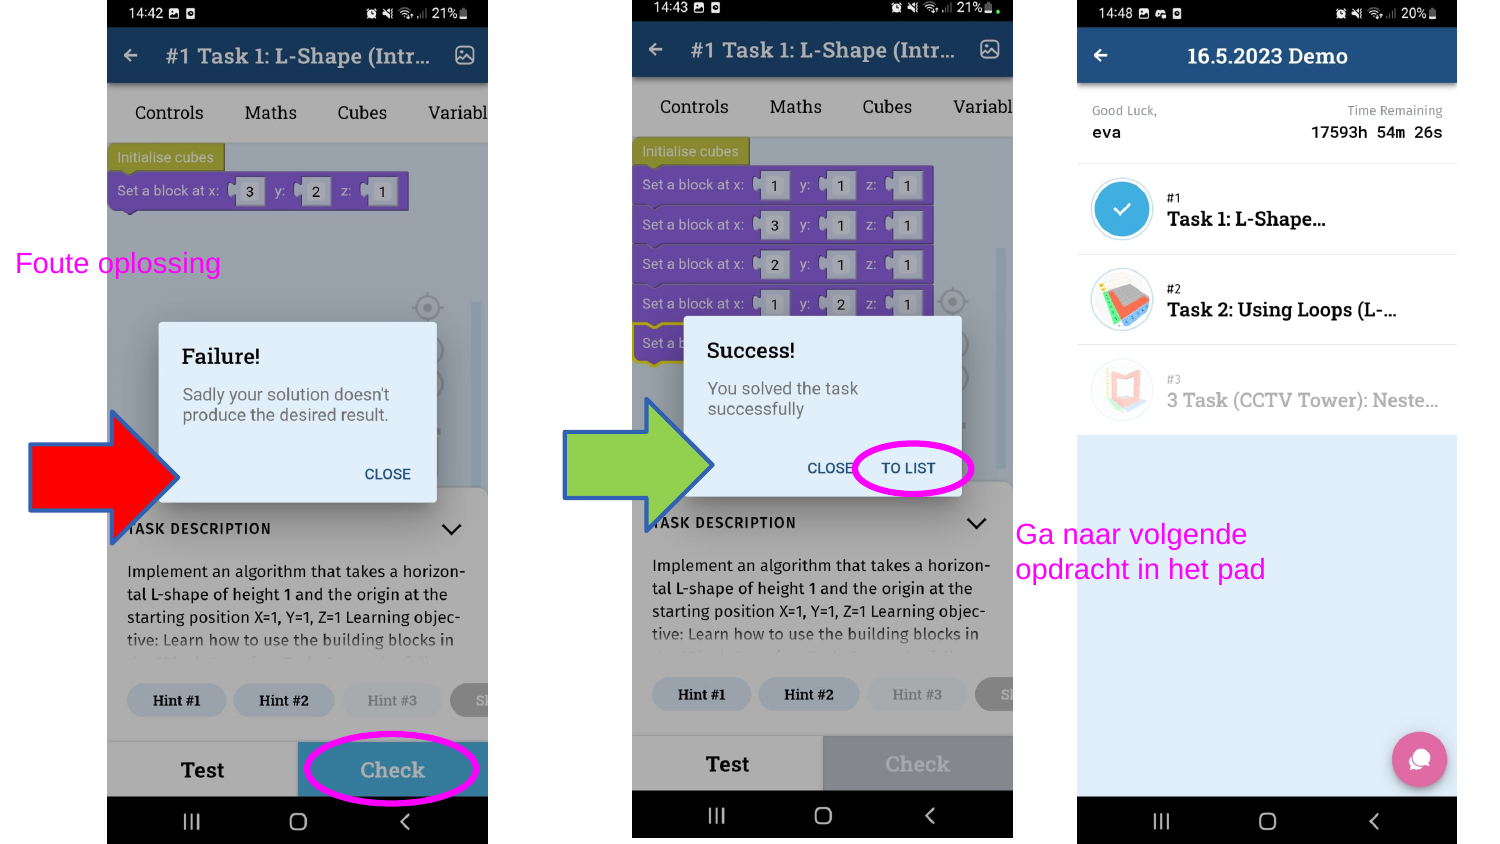

Foute oplossing
Ga naar volgende opdracht in het pad